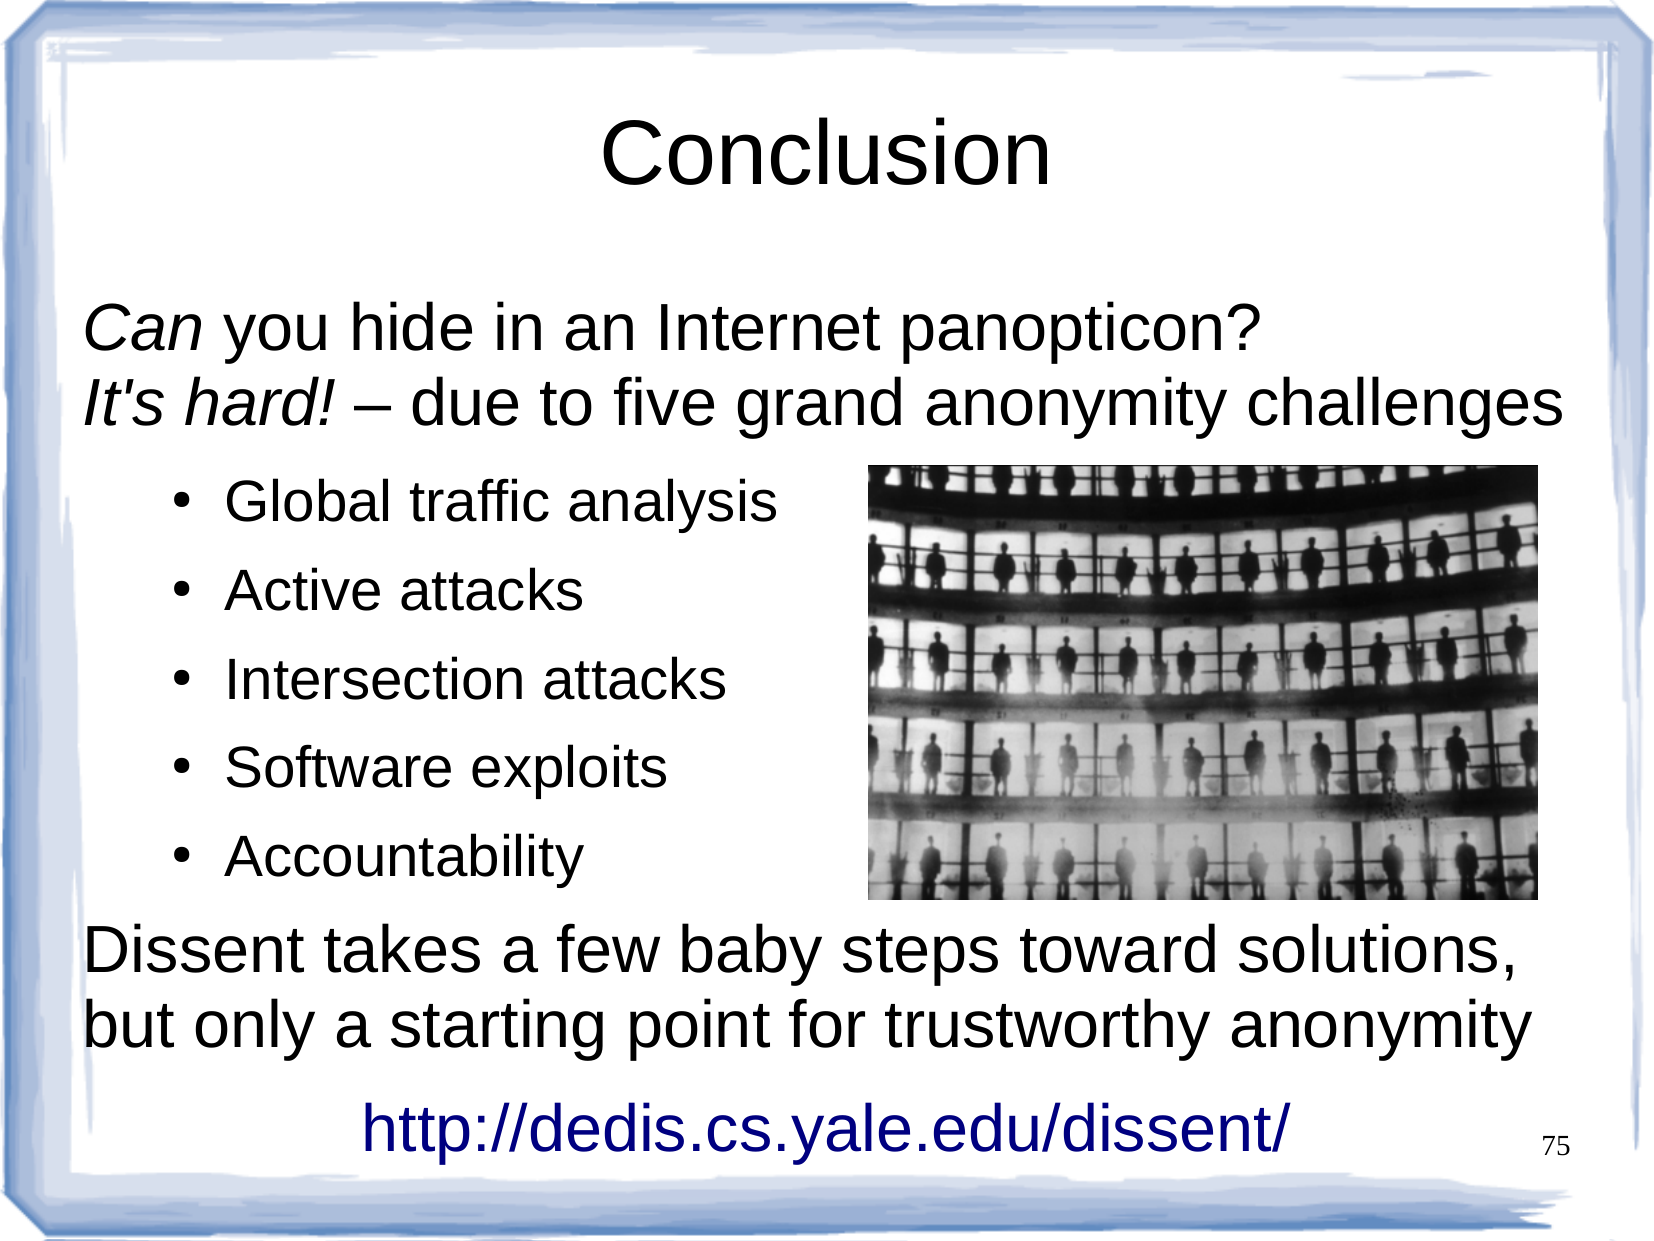

# Conclusion
Can you hide in an Internet panopticon?
It's hard! – due to five grand anonymity challenges
Global traffic analysis
Active attacks
Intersection attacks
Software exploits
Accountability
Dissent takes a few baby steps toward solutions,
but only a starting point for trustworthy anonymity
http://dedis.cs.yale.edu/dissent/
75